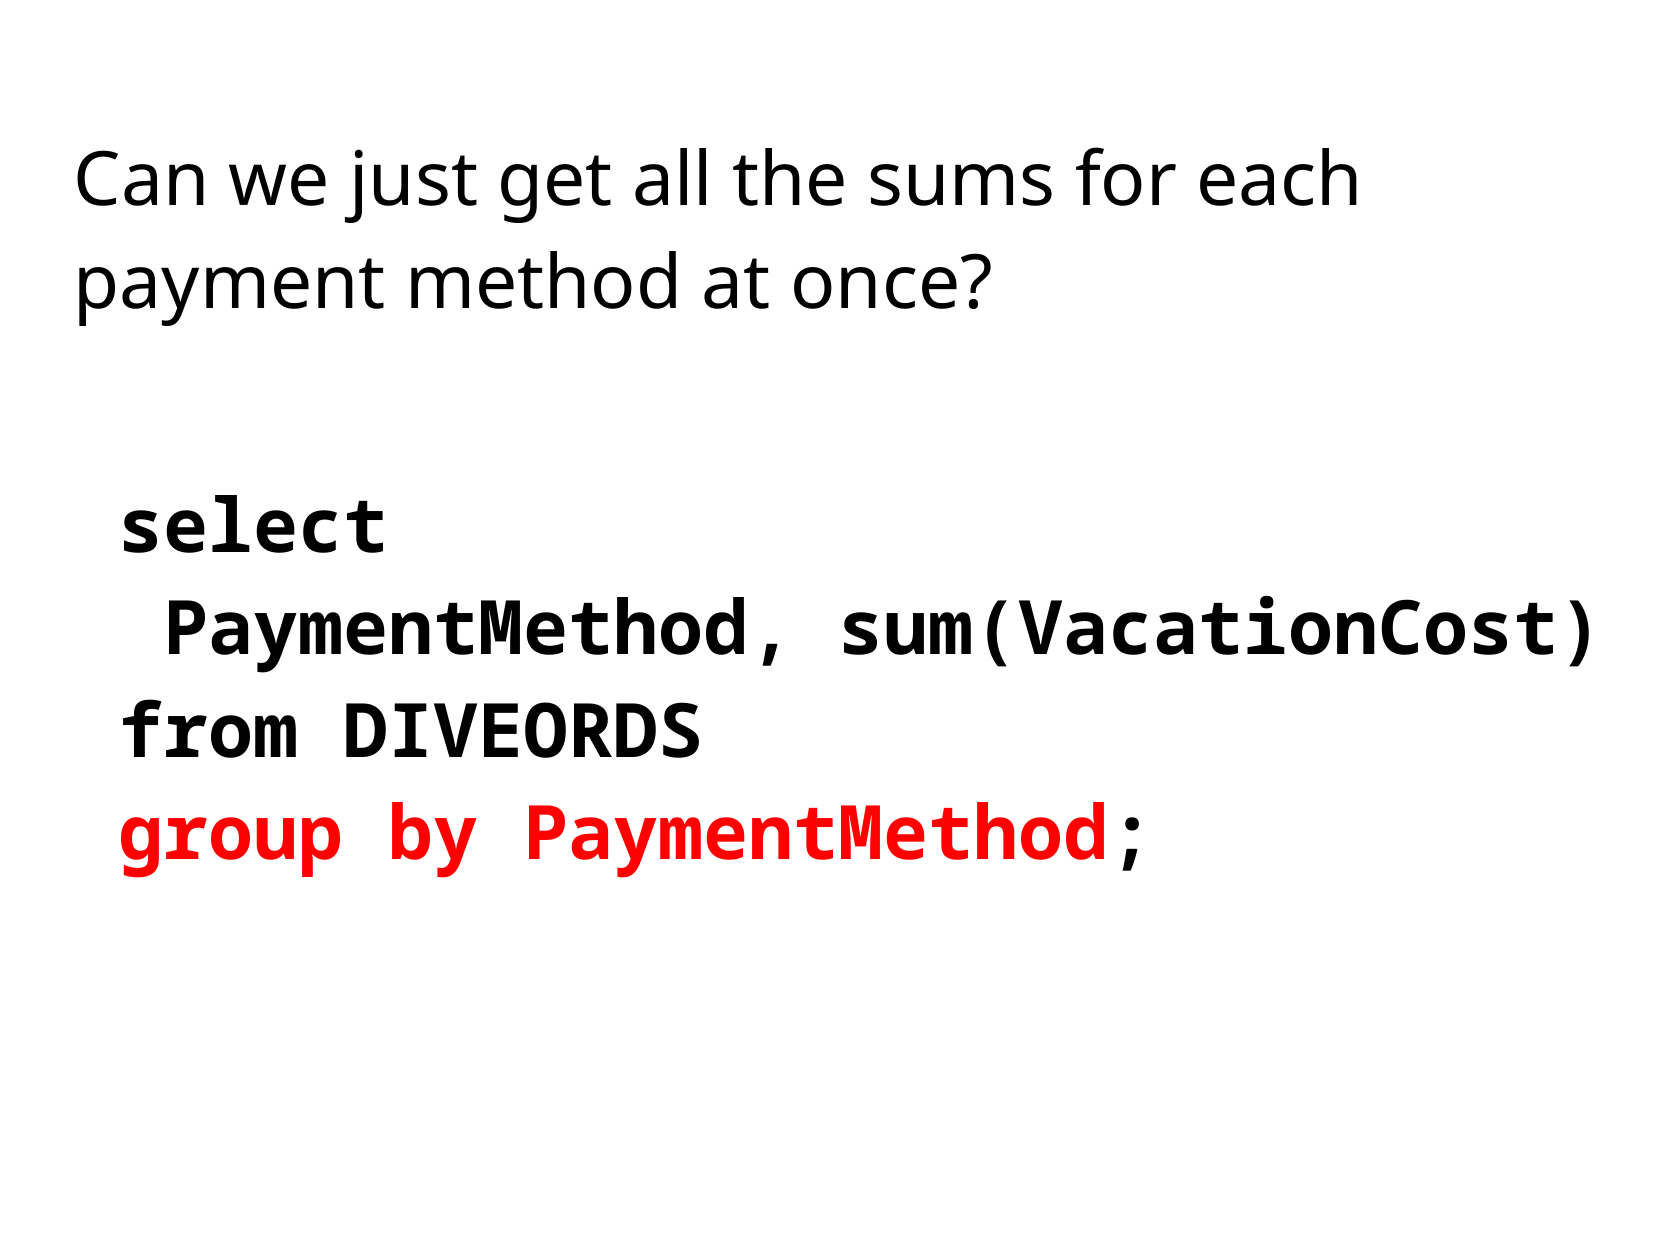

Can we just get all the sums for each payment method at once?
# select
 PaymentMethod, sum(VacationCost)
from DIVEORDS
group by PaymentMethod;